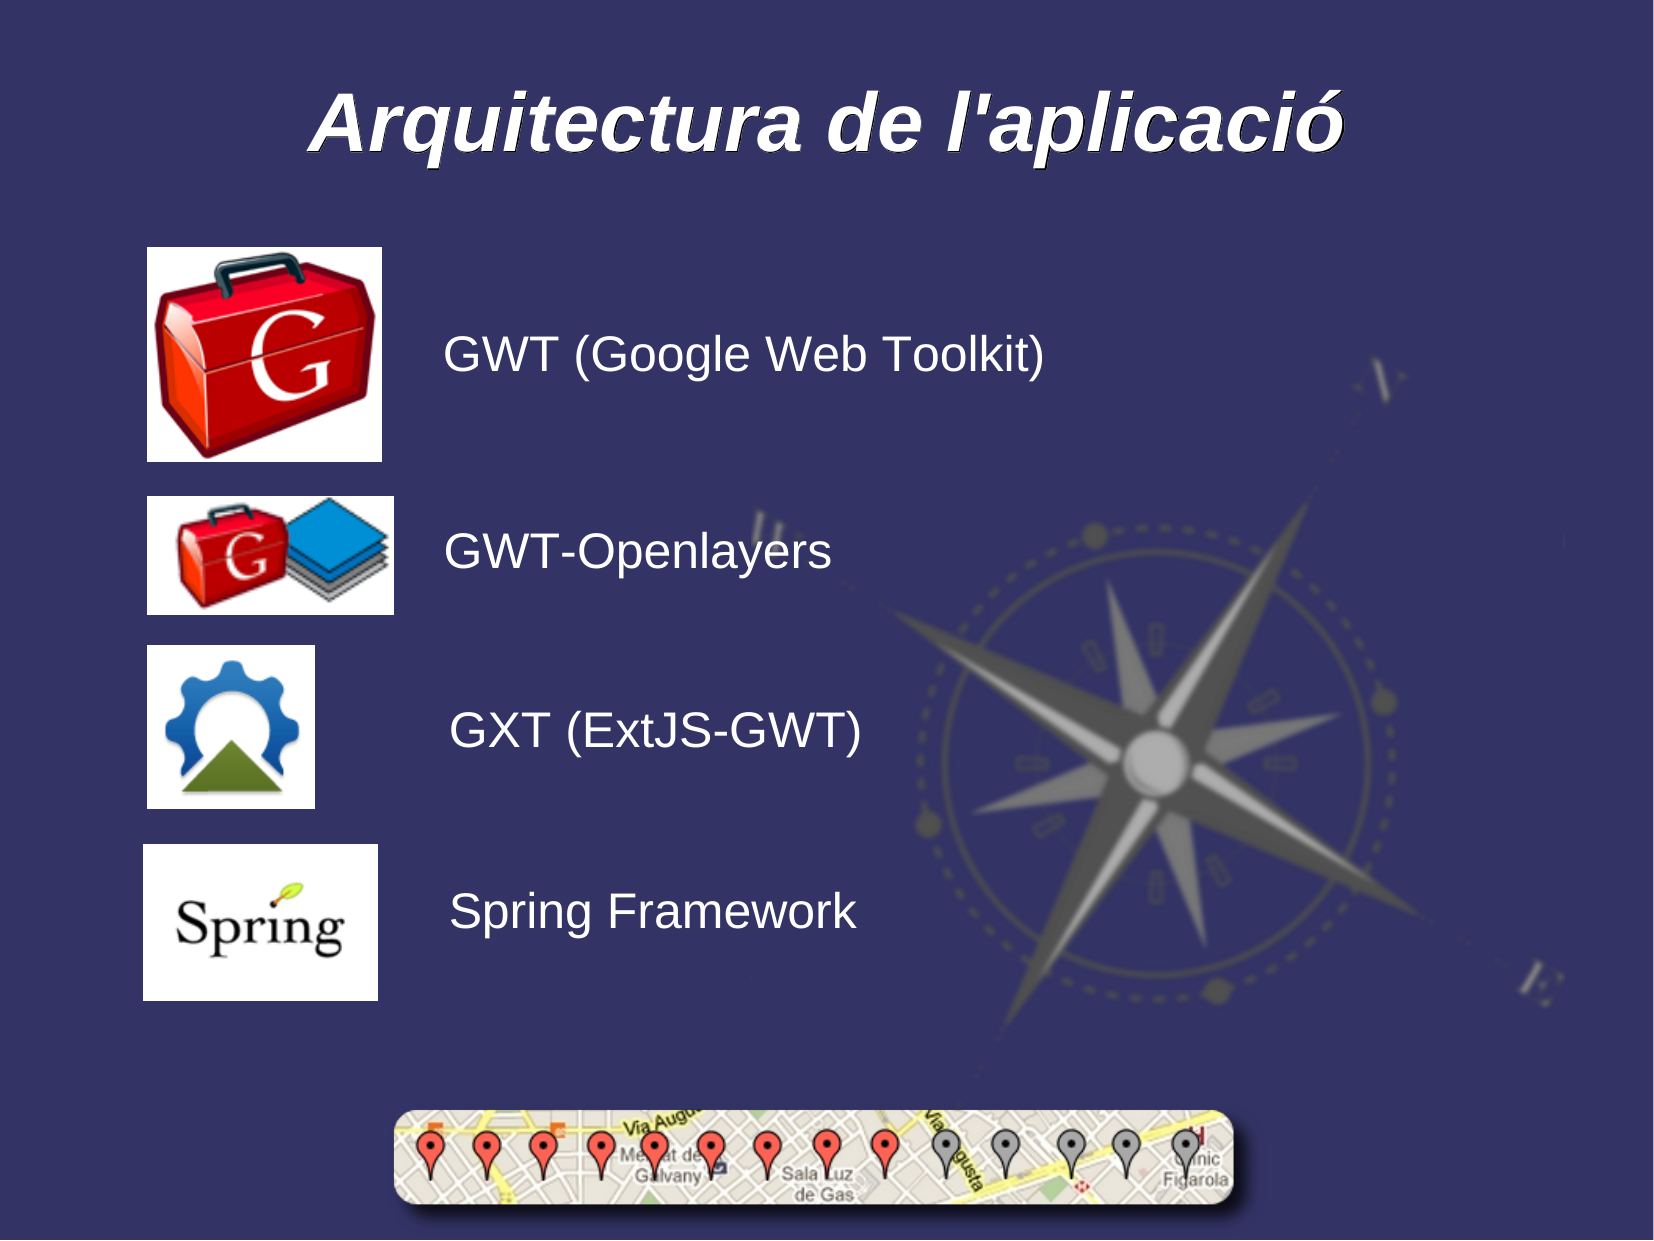

# Arquitectura de l'aplicació
GWT (Google Web Toolkit)
GWT-Openlayers
GXT (ExtJS-GWT)
Spring Framework